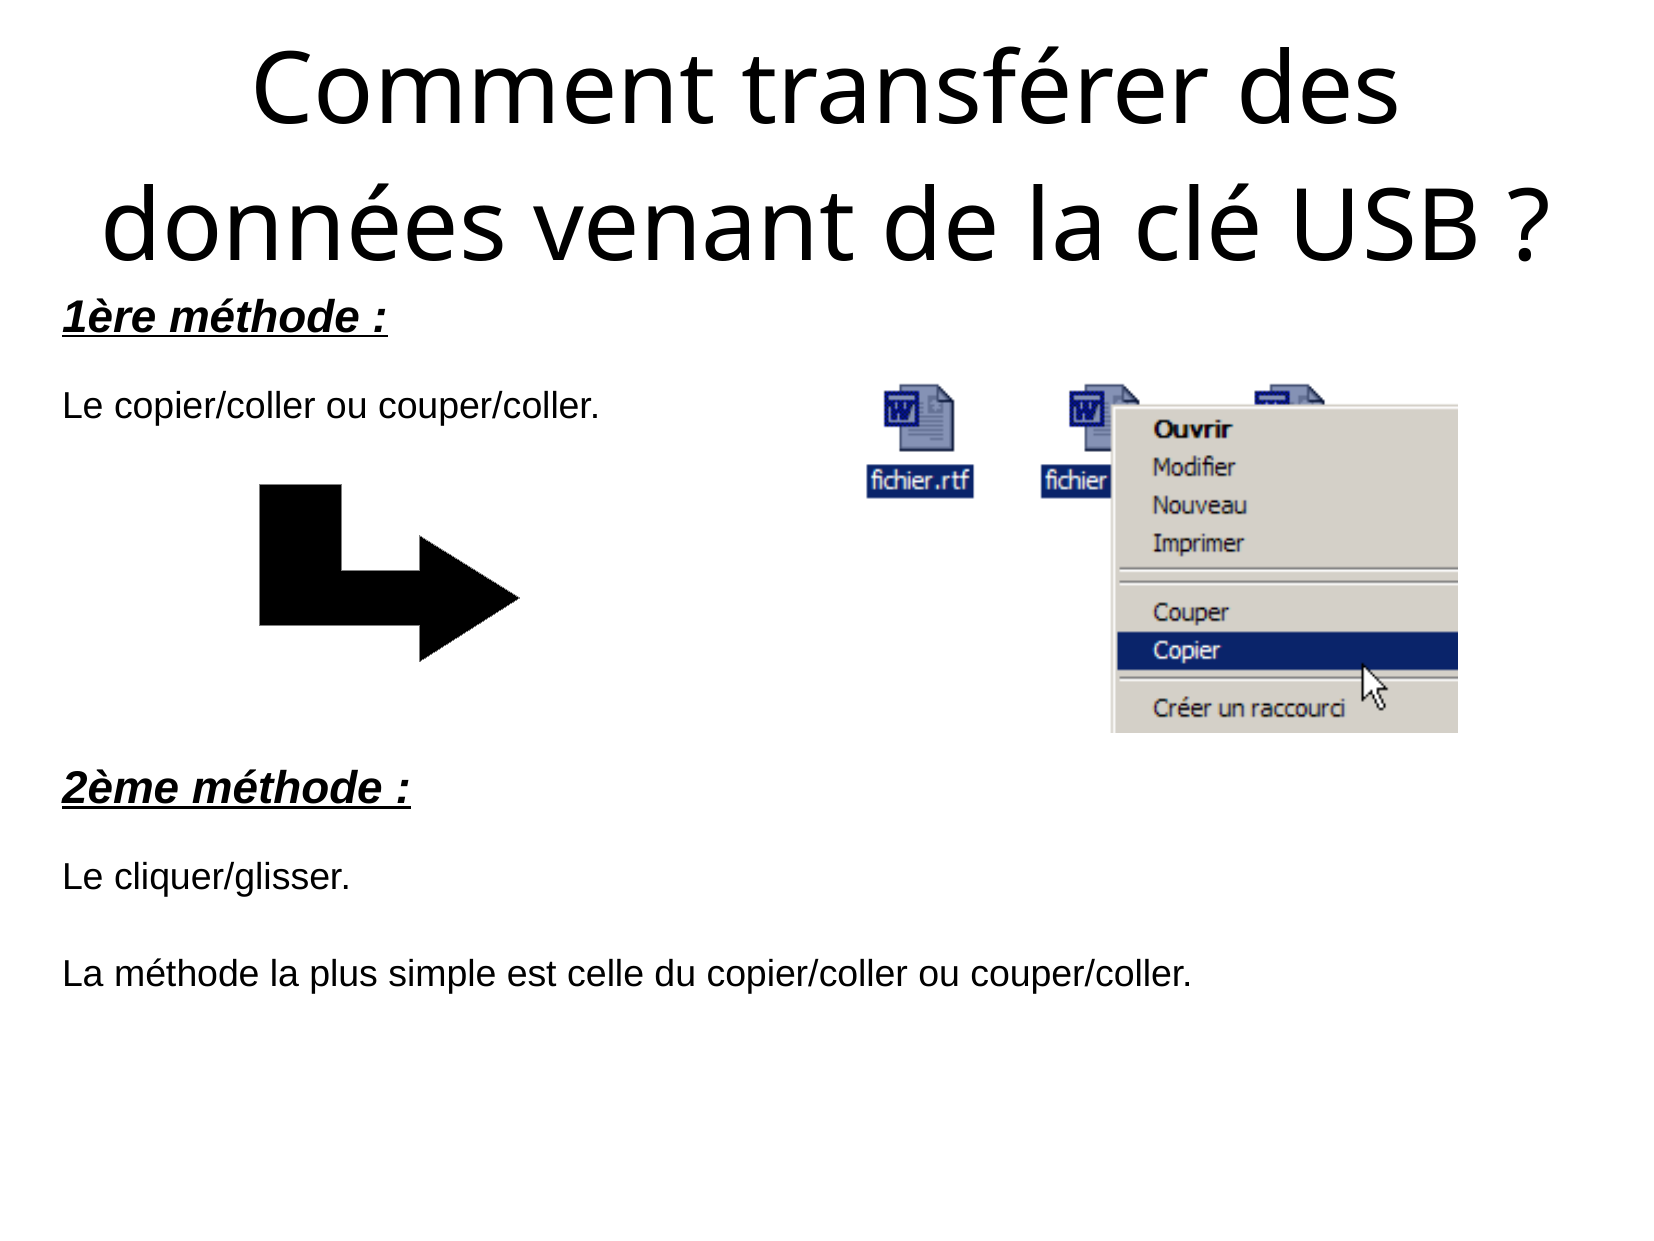

# Comment transférer des données venant de la clé USB ?
1ère méthode :
Le copier/coller ou couper/coller.
2ème méthode :
Le cliquer/glisser.
La méthode la plus simple est celle du copier/coller ou couper/coller.